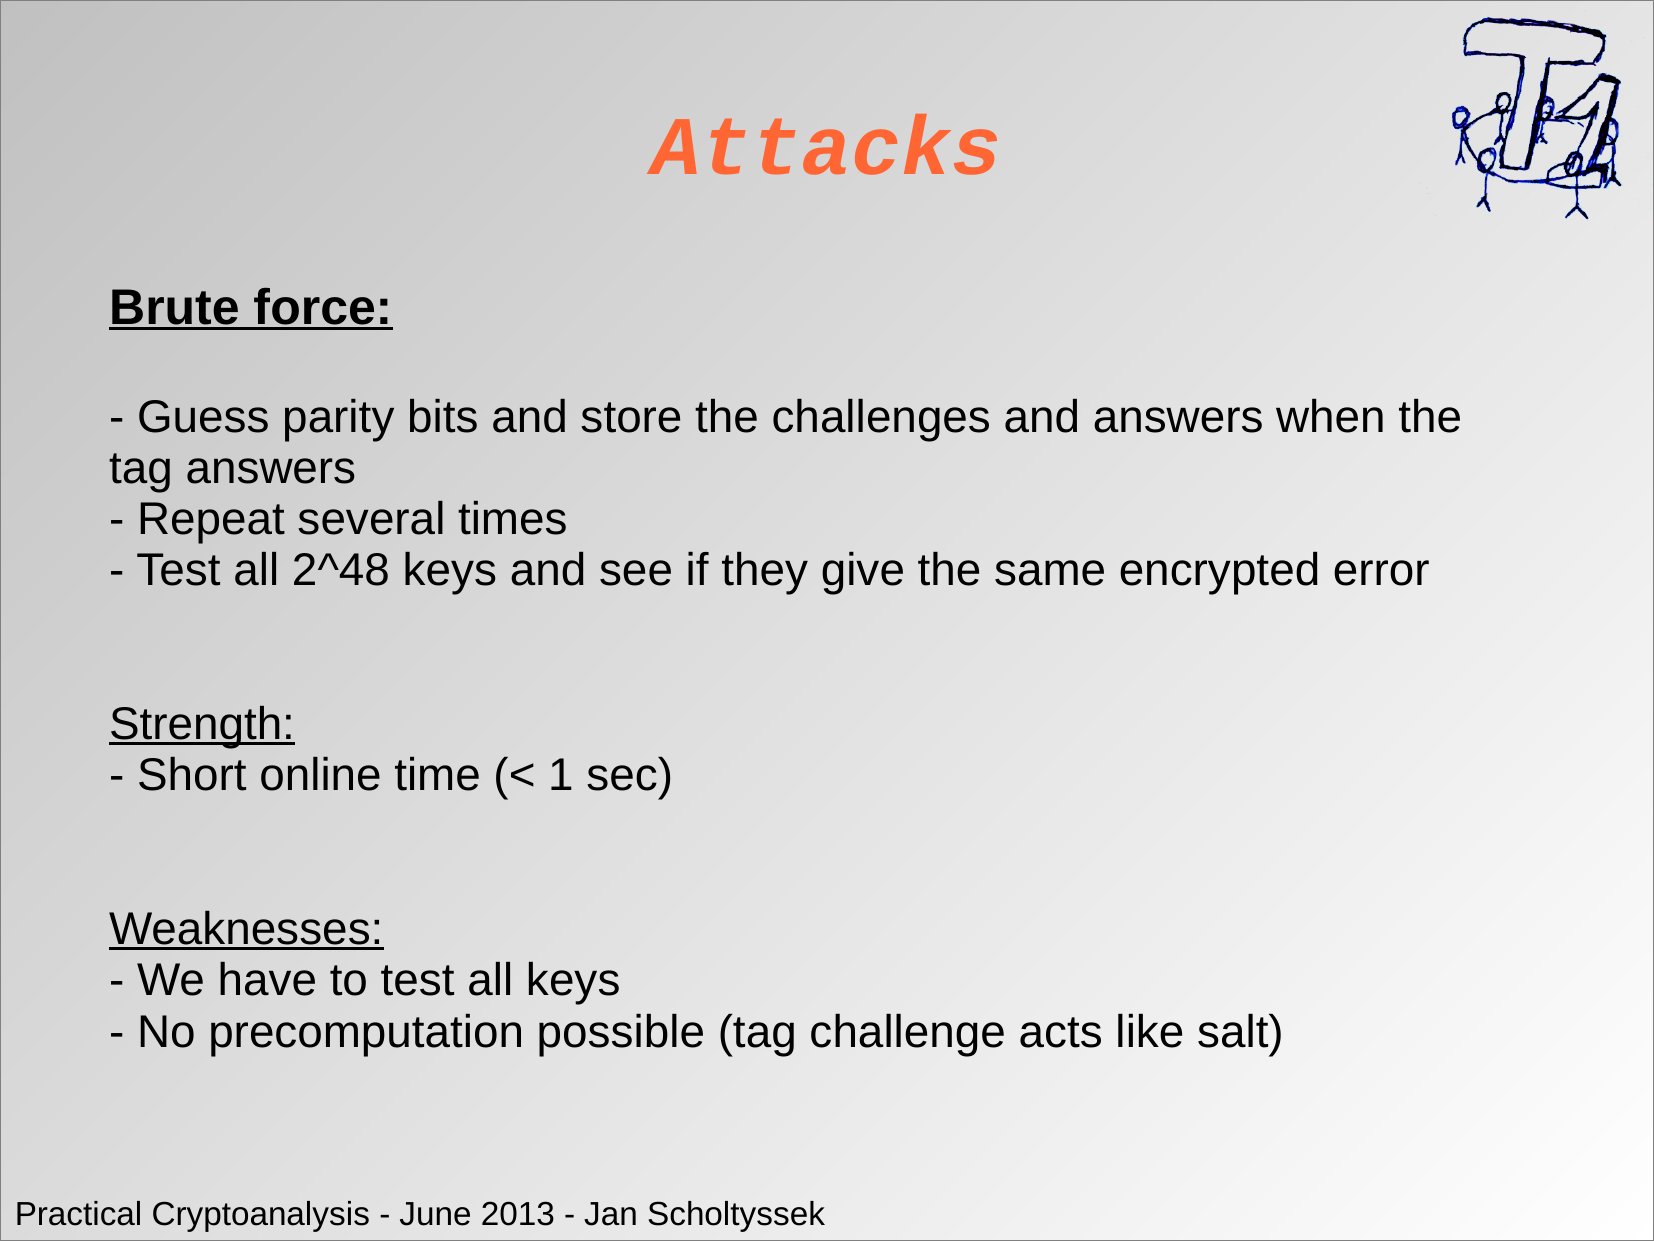

# Attacks
Brute force:
- Guess parity bits and store the challenges and answers when the tag answers
- Repeat several times
- Test all 2^48 keys and see if they give the same encrypted error
Strength:
- Short online time (< 1 sec)
Weaknesses:
- We have to test all keys
- No precomputation possible (tag challenge acts like salt)
Practical Cryptoanalysis - June 2013 - Jan Scholtyssek